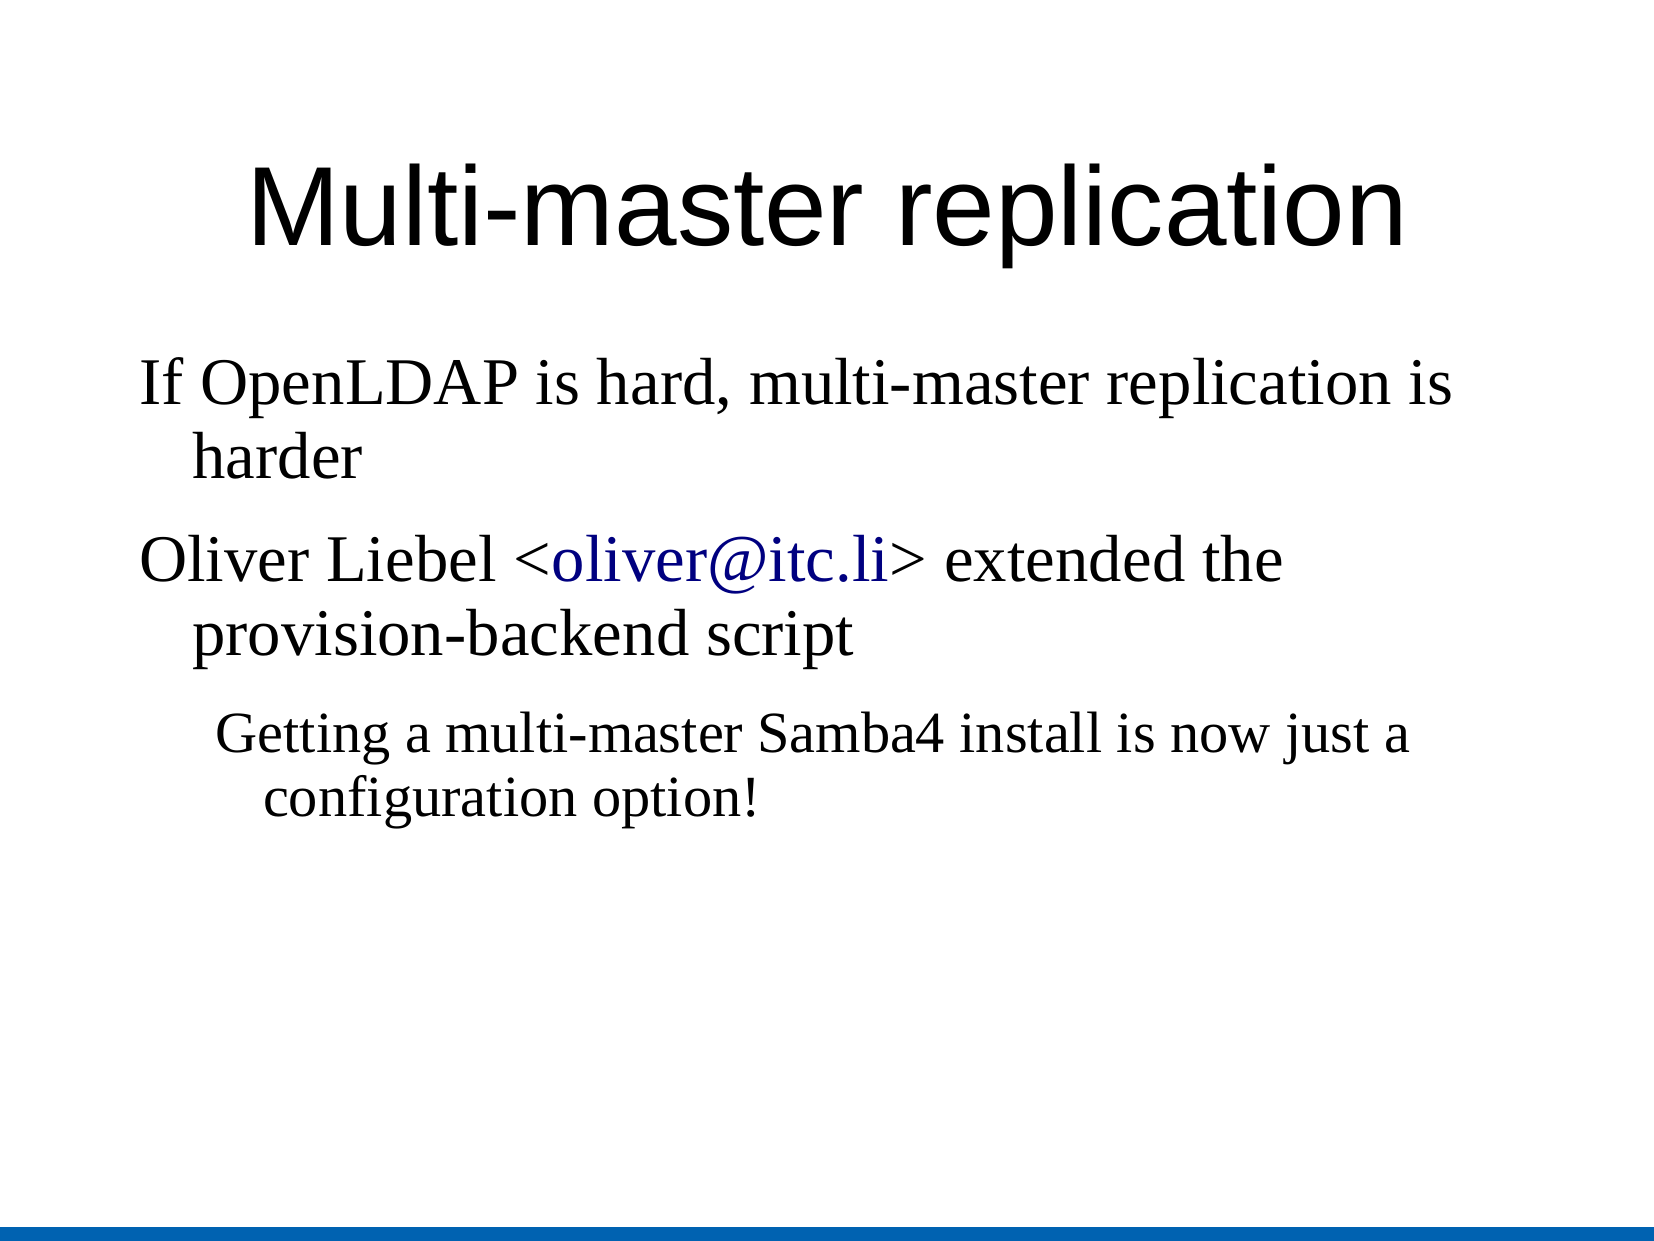

# Multi-master replication
If OpenLDAP is hard, multi-master replication is harder
Oliver Liebel <oliver@itc.li> extended the provision-backend script
Getting a multi-master Samba4 install is now just a configuration option!